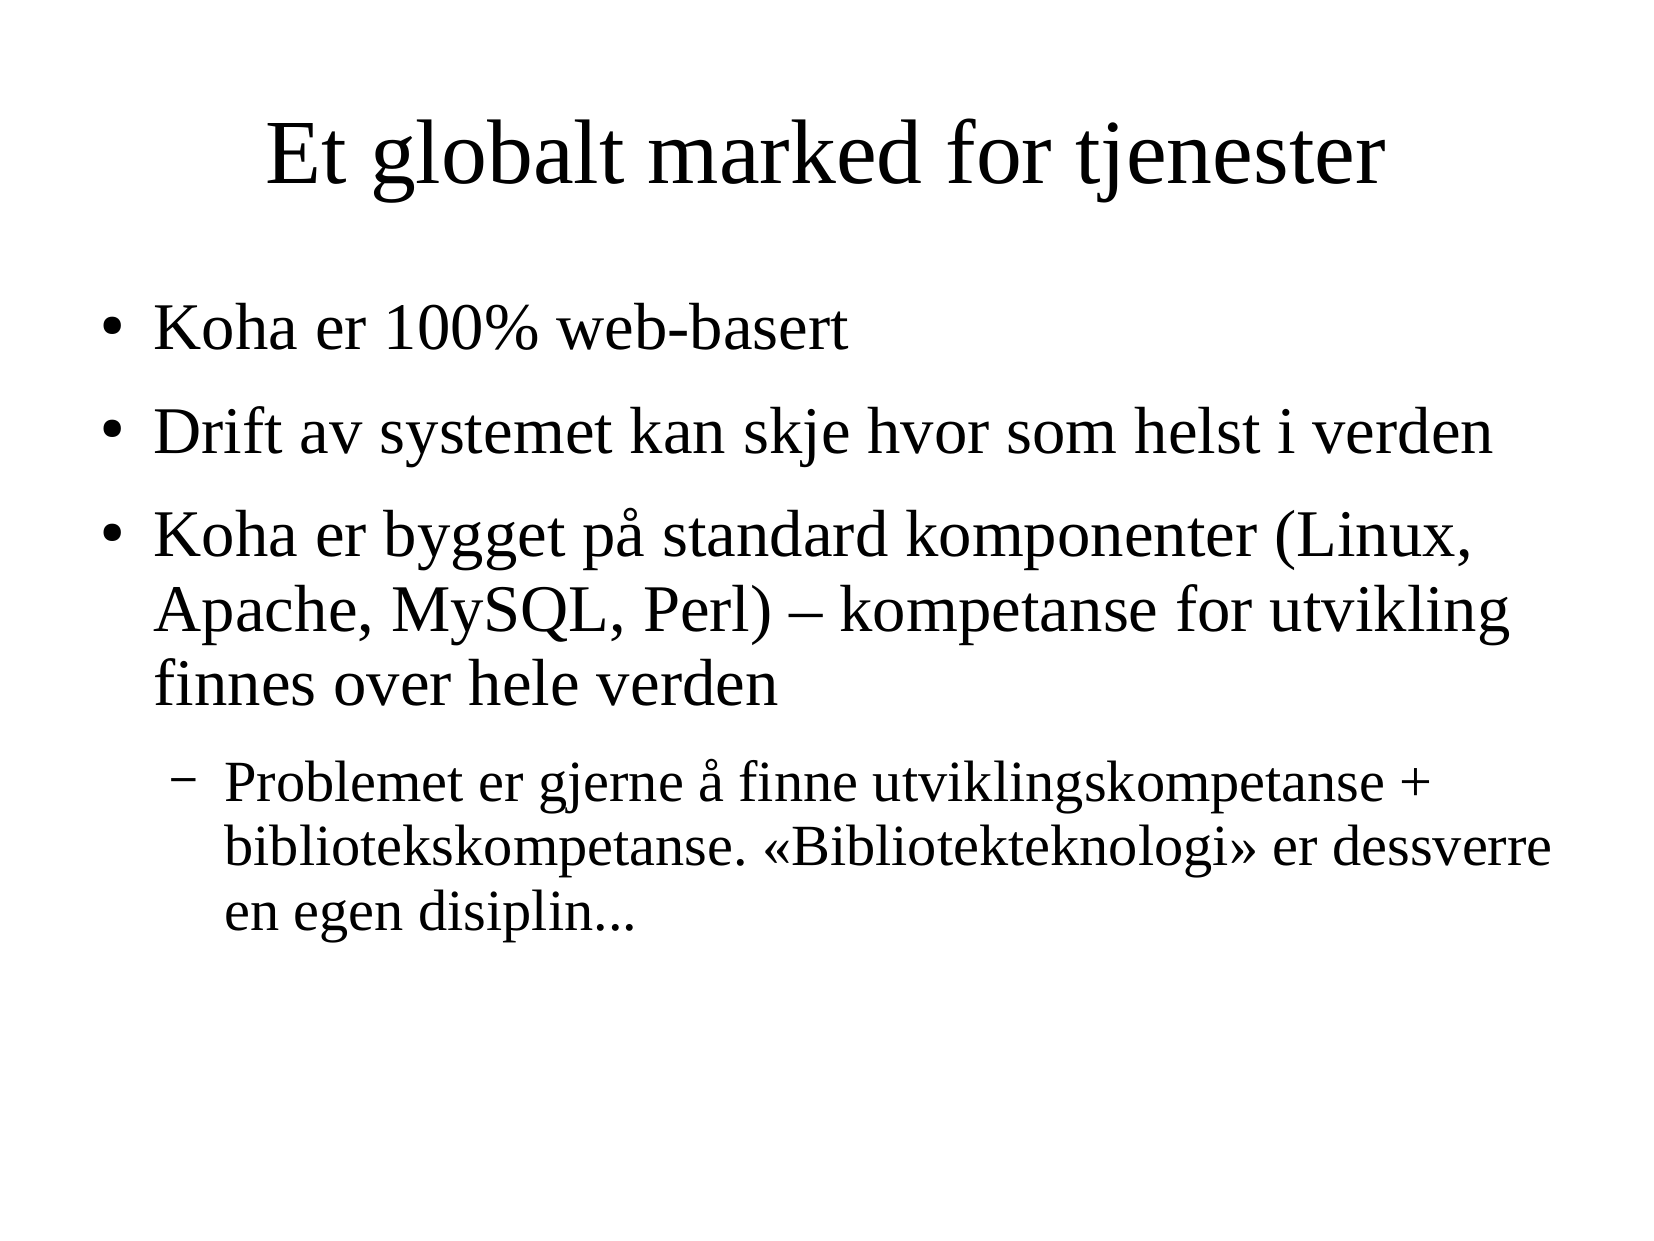

# Et globalt marked for tjenester
Koha er 100% web-basert
Drift av systemet kan skje hvor som helst i verden
Koha er bygget på standard komponenter (Linux, Apache, MySQL, Perl) – kompetanse for utvikling finnes over hele verden
Problemet er gjerne å finne utviklingskompetanse + bibliotekskompetanse. «Bibliotekteknologi» er dessverre en egen disiplin...